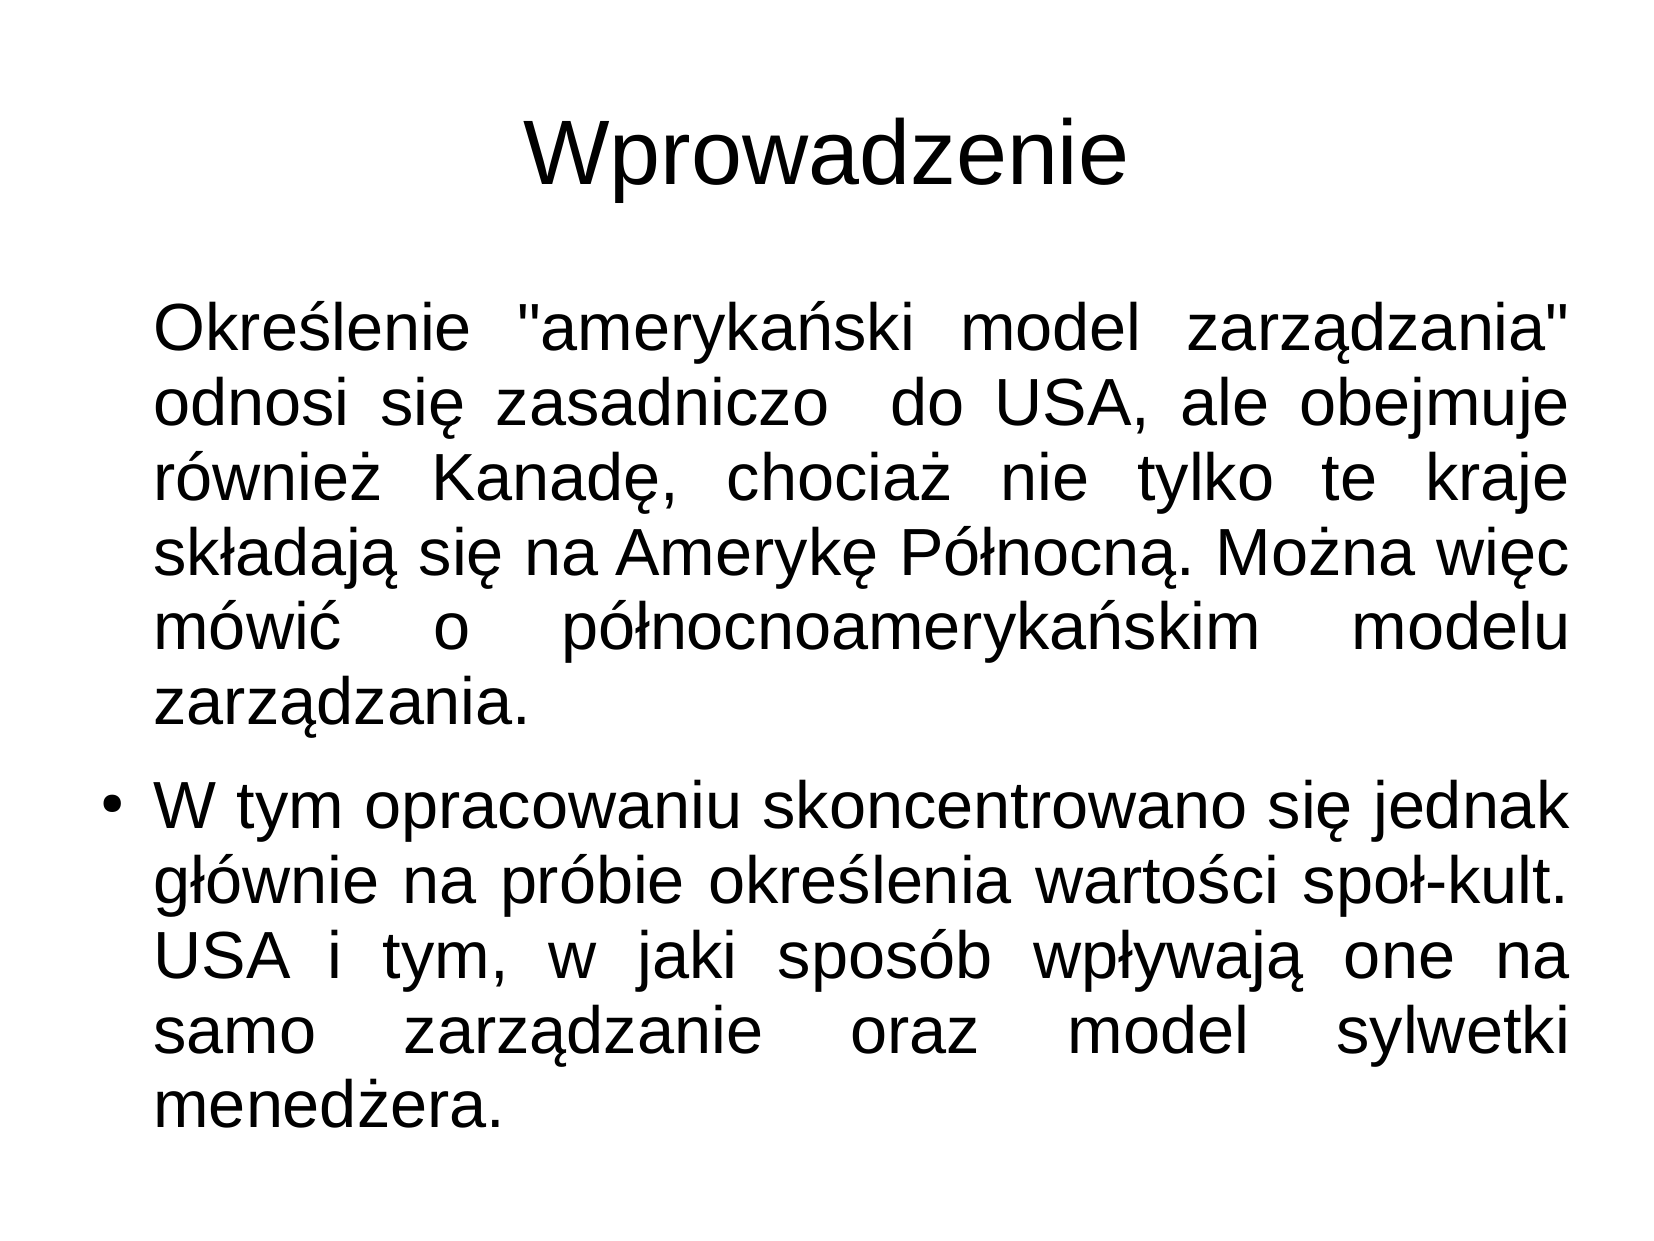

Wprowadzenie
# Określenie "amerykański model zarządzania" odnosi się zasadniczo do USA, ale obejmuje również Kanadę, chociaż nie tylko te kraje składają się na Amerykę Północną. Można więc mówić o północnoamerykańskim modelu zarządzania.
W tym opracowaniu skoncentrowano się jednak głównie na próbie określenia wartości społ-kult. USA i tym, w jaki sposób wpływają one na samo zarządzanie oraz model sylwetki menedżera.